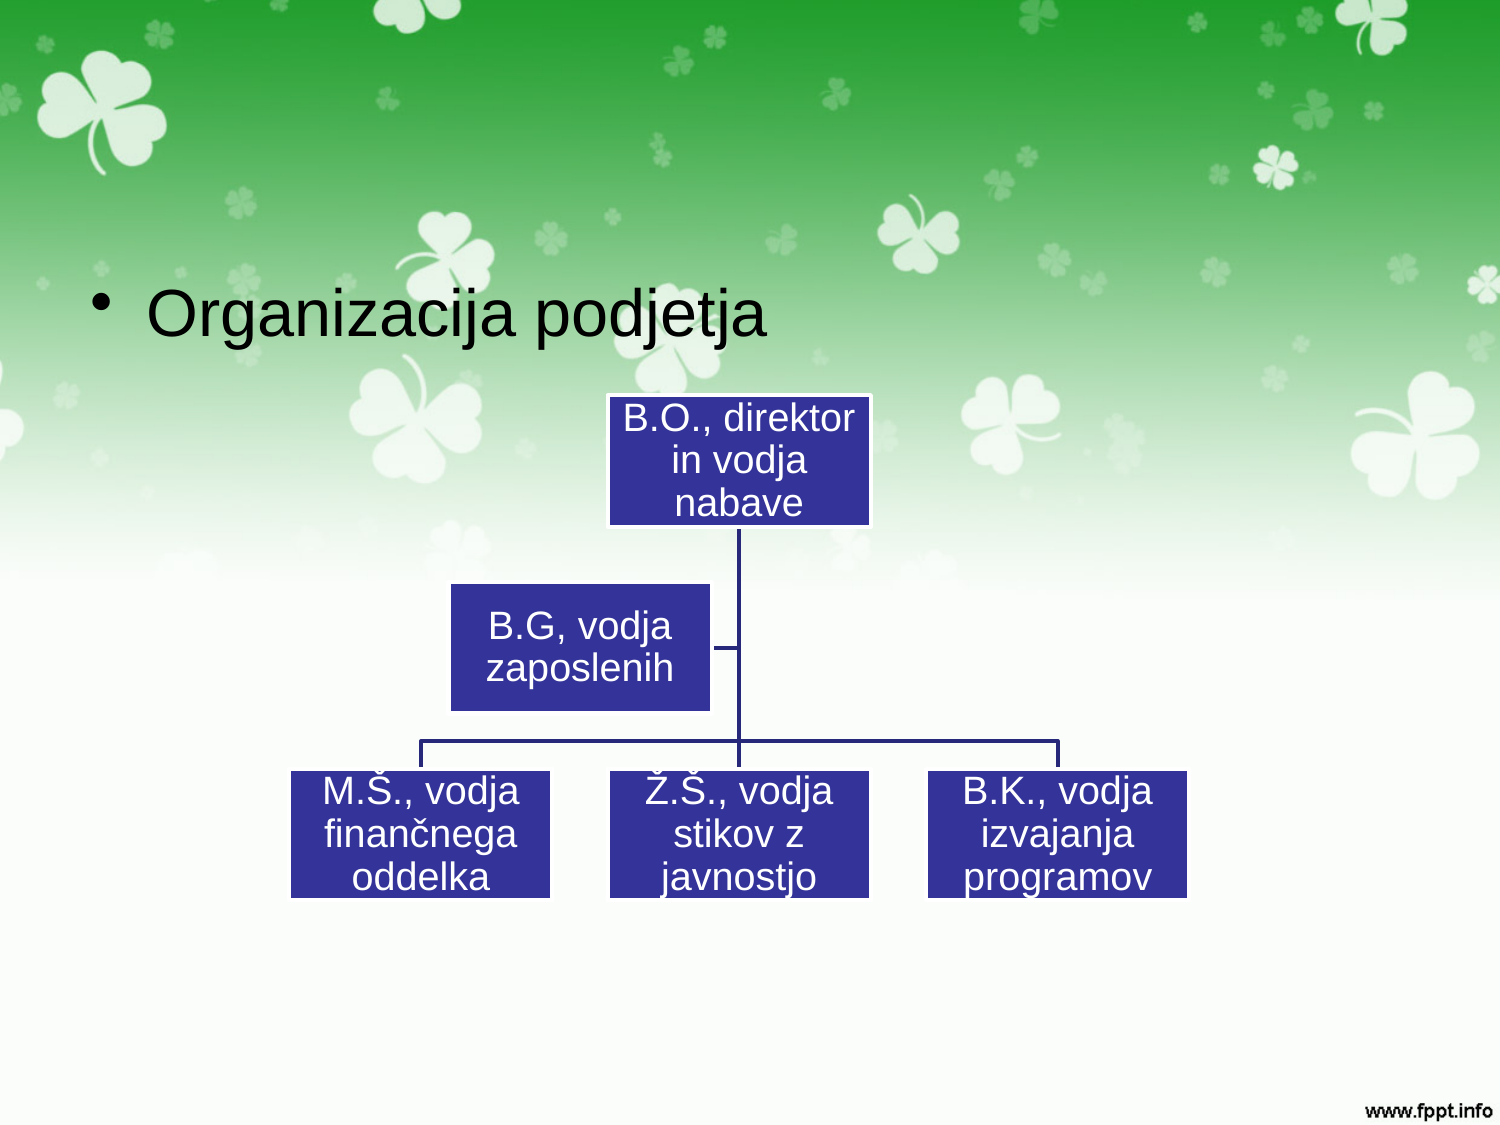

#
Organizacija podjetja
B.O., direktor in vodja nabave
B.G, vodja zaposlenih
M.Š., vodja finančnega oddelka
Ž.Š., vodja stikov z javnostjo
B.K., vodja izvajanja programov